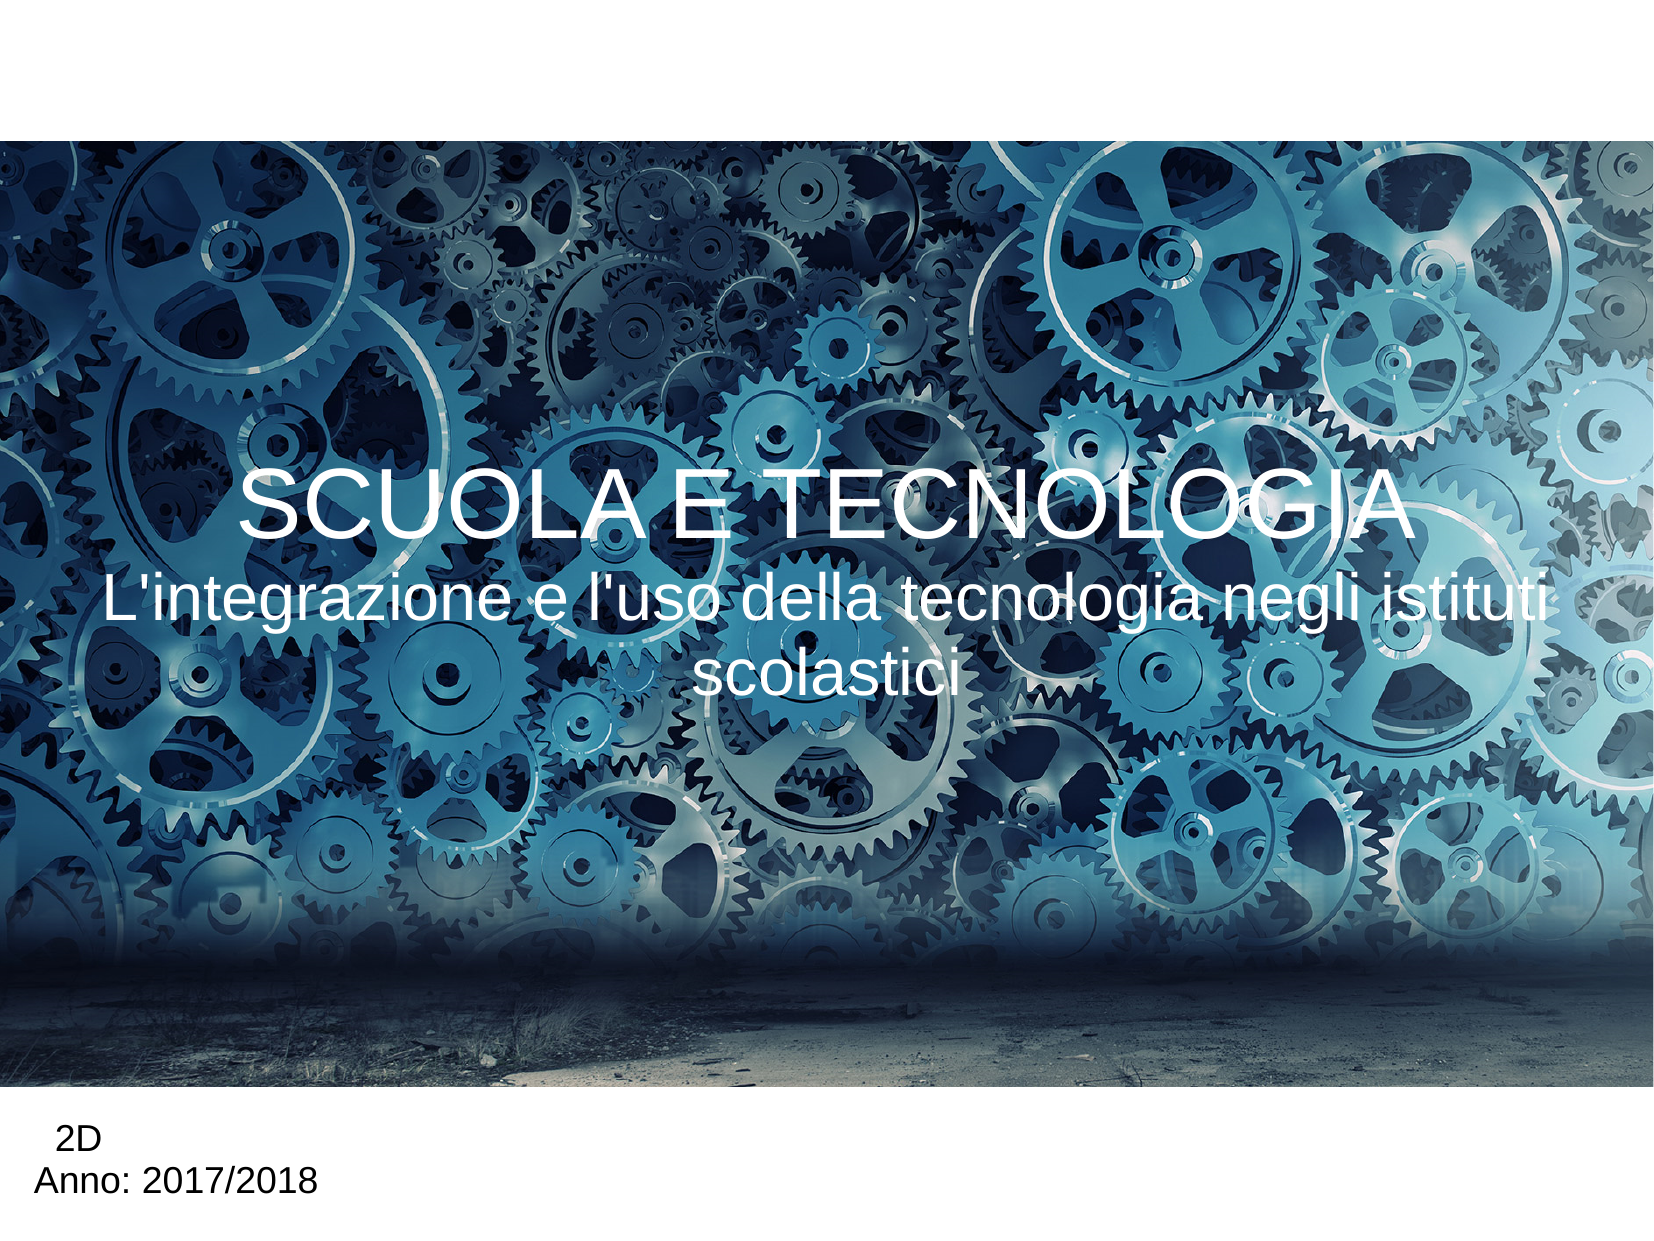

# SCUOLA E TECNOLOGIA
L'integrazione e l'uso della tecnologia negli istituti scolastici
 2D
Anno: 2017/2018